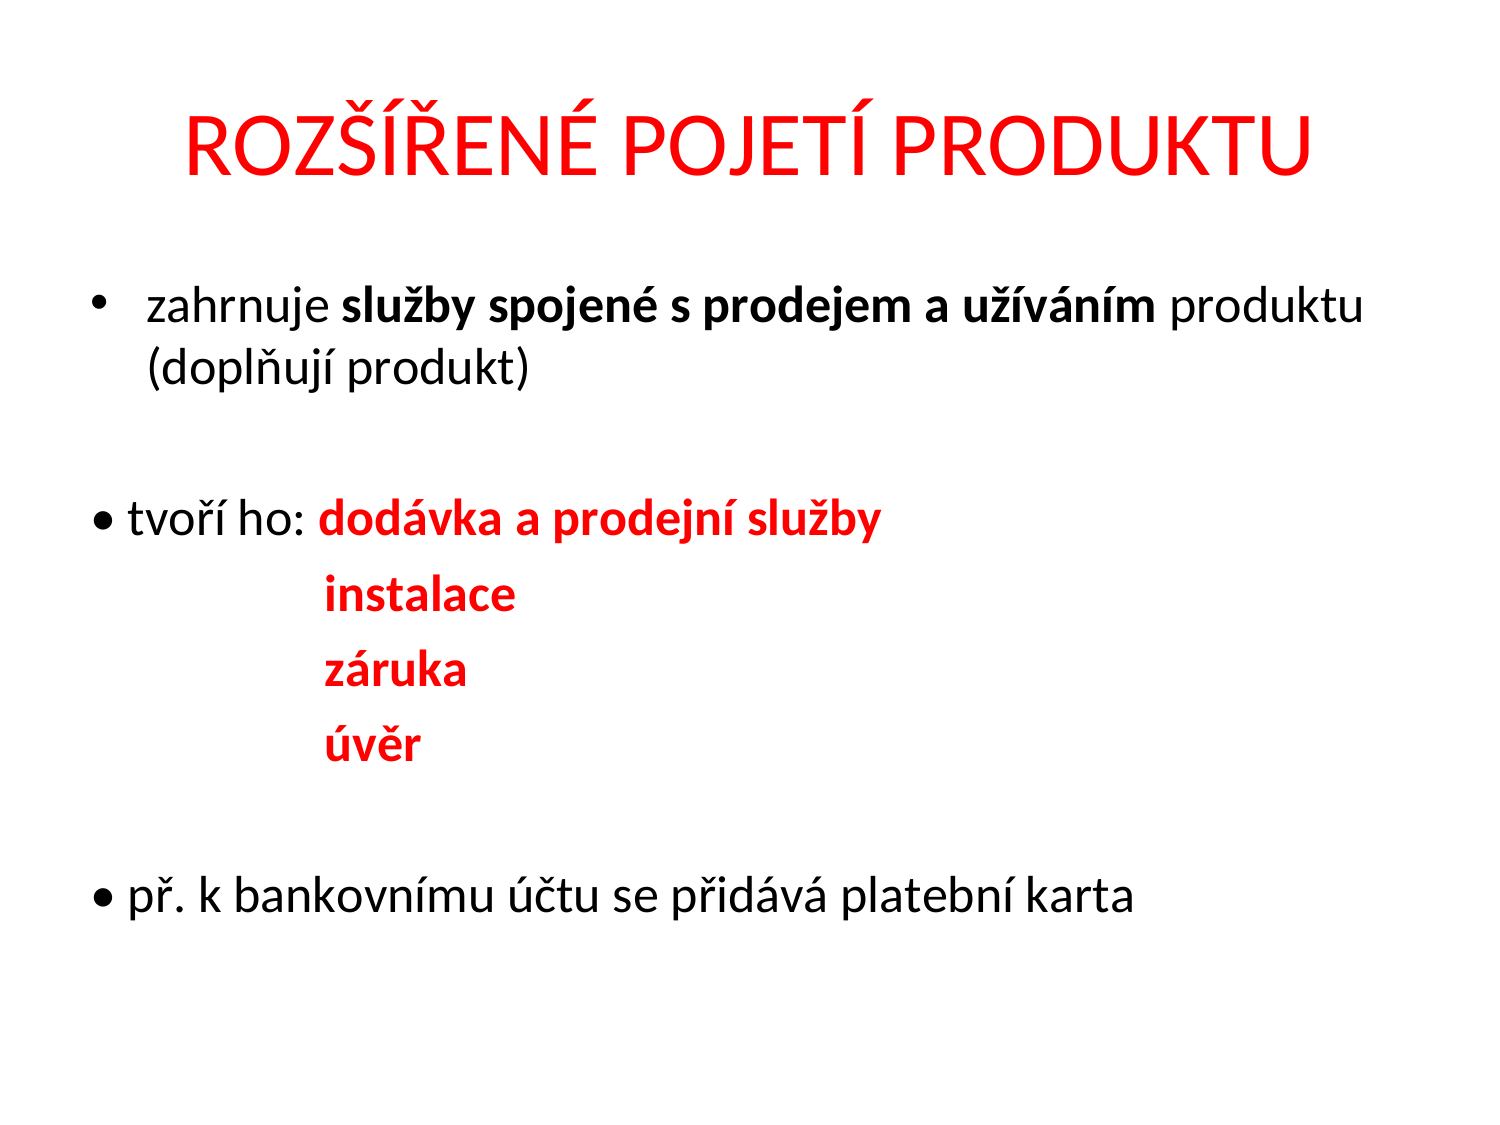

# ROZŠÍŘENÉ POJETÍ PRODUKTU
zahrnuje služby spojené s prodejem a užíváním produktu (doplňují produkt)
• tvoří ho: dodávka a prodejní služby
 instalace
 záruka
 úvěr
• př. k bankovnímu účtu se přidává platební karta